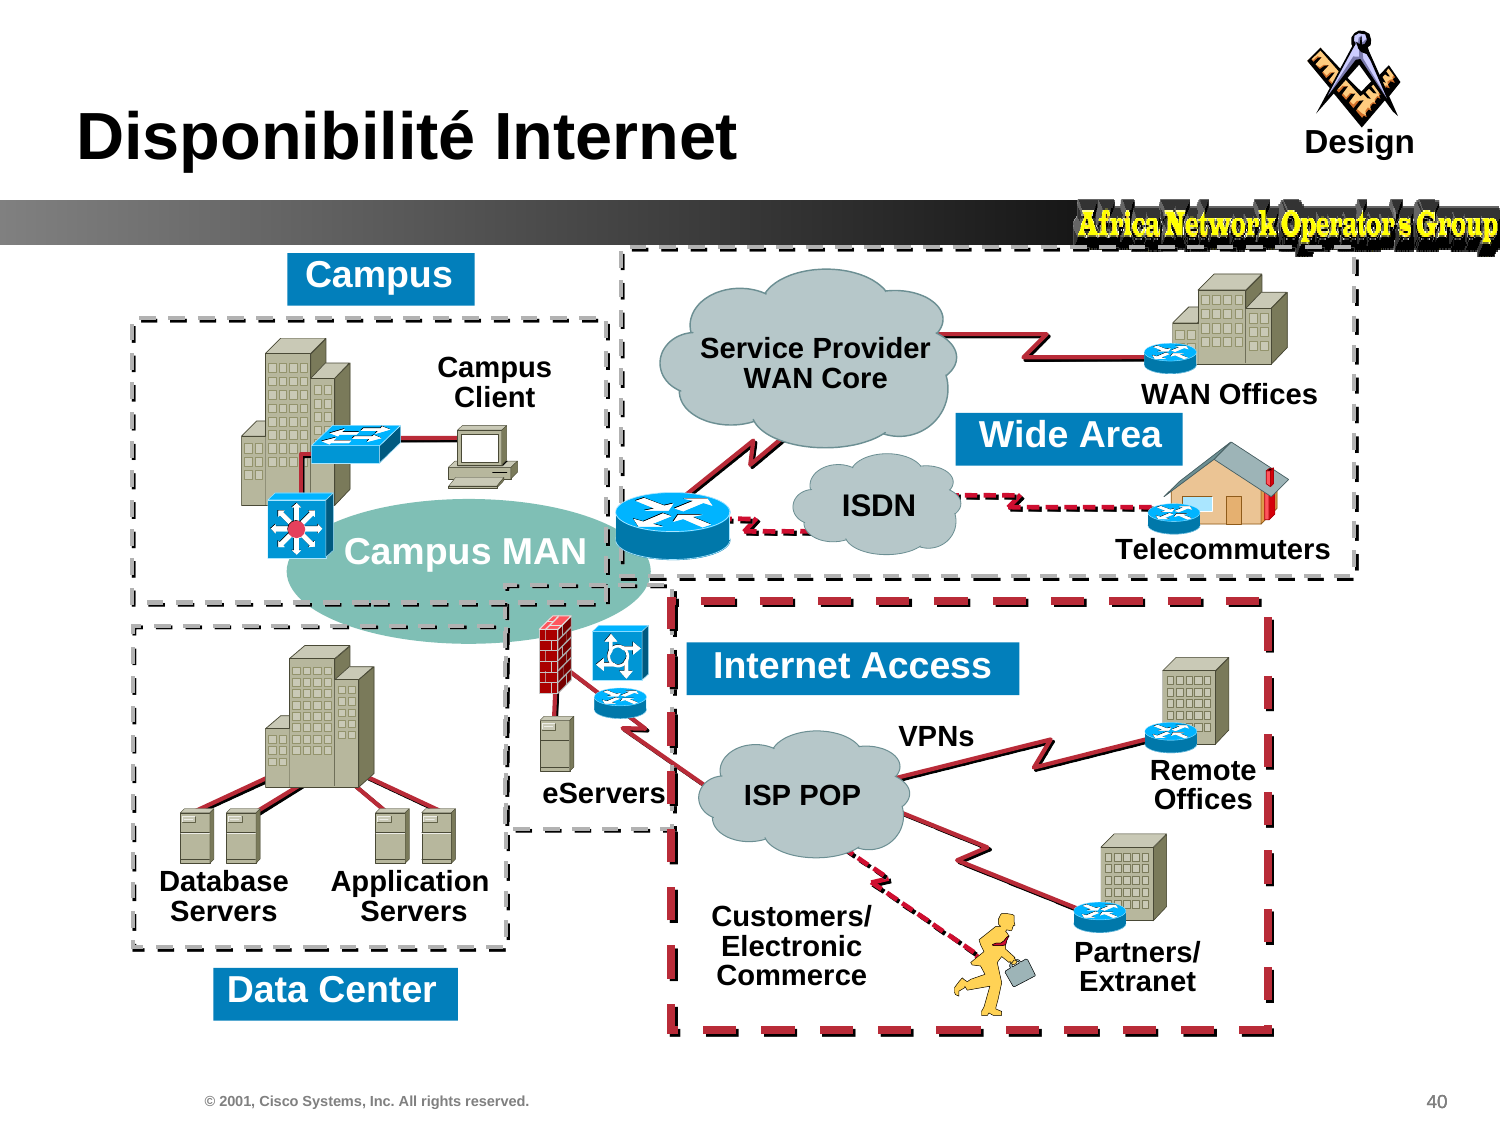

Design
# Disponibilité Internet
Campus
Service Provider
WAN Core
Campus
Client
WAN Offices
Wide Area
ISDN
Campus MAN
Telecommuters
Internet Access
VPNs
eServers
Remote
Offices
ISP POP
Database
Servers
Application
Servers
Customers/
Electronic
Commerce
Partners/
Extranet
Data Center